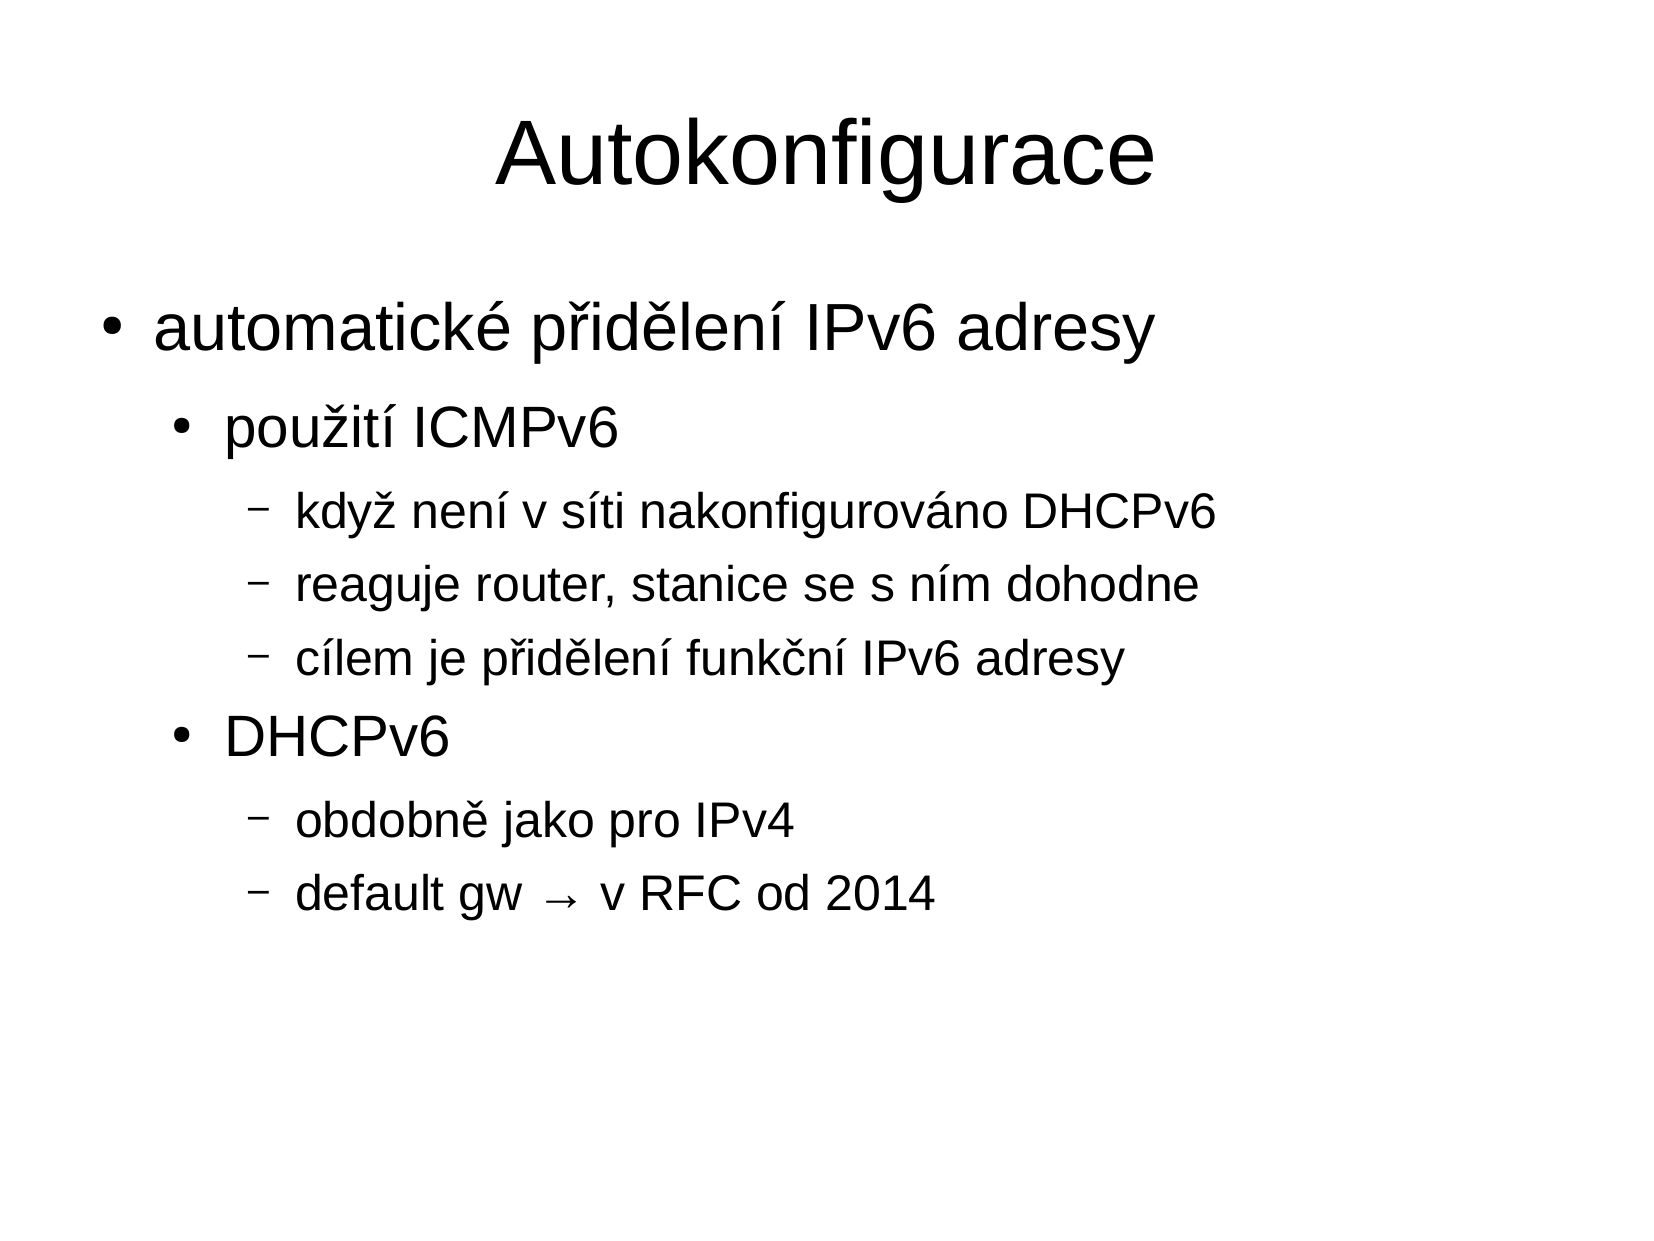

# Autokonfigurace
automatické přidělení IPv6 adresy
použití ICMPv6
když není v síti nakonfigurováno DHCPv6
reaguje router, stanice se s ním dohodne
cílem je přidělení funkční IPv6 adresy
DHCPv6
obdobně jako pro IPv4
default gw → v RFC od 2014